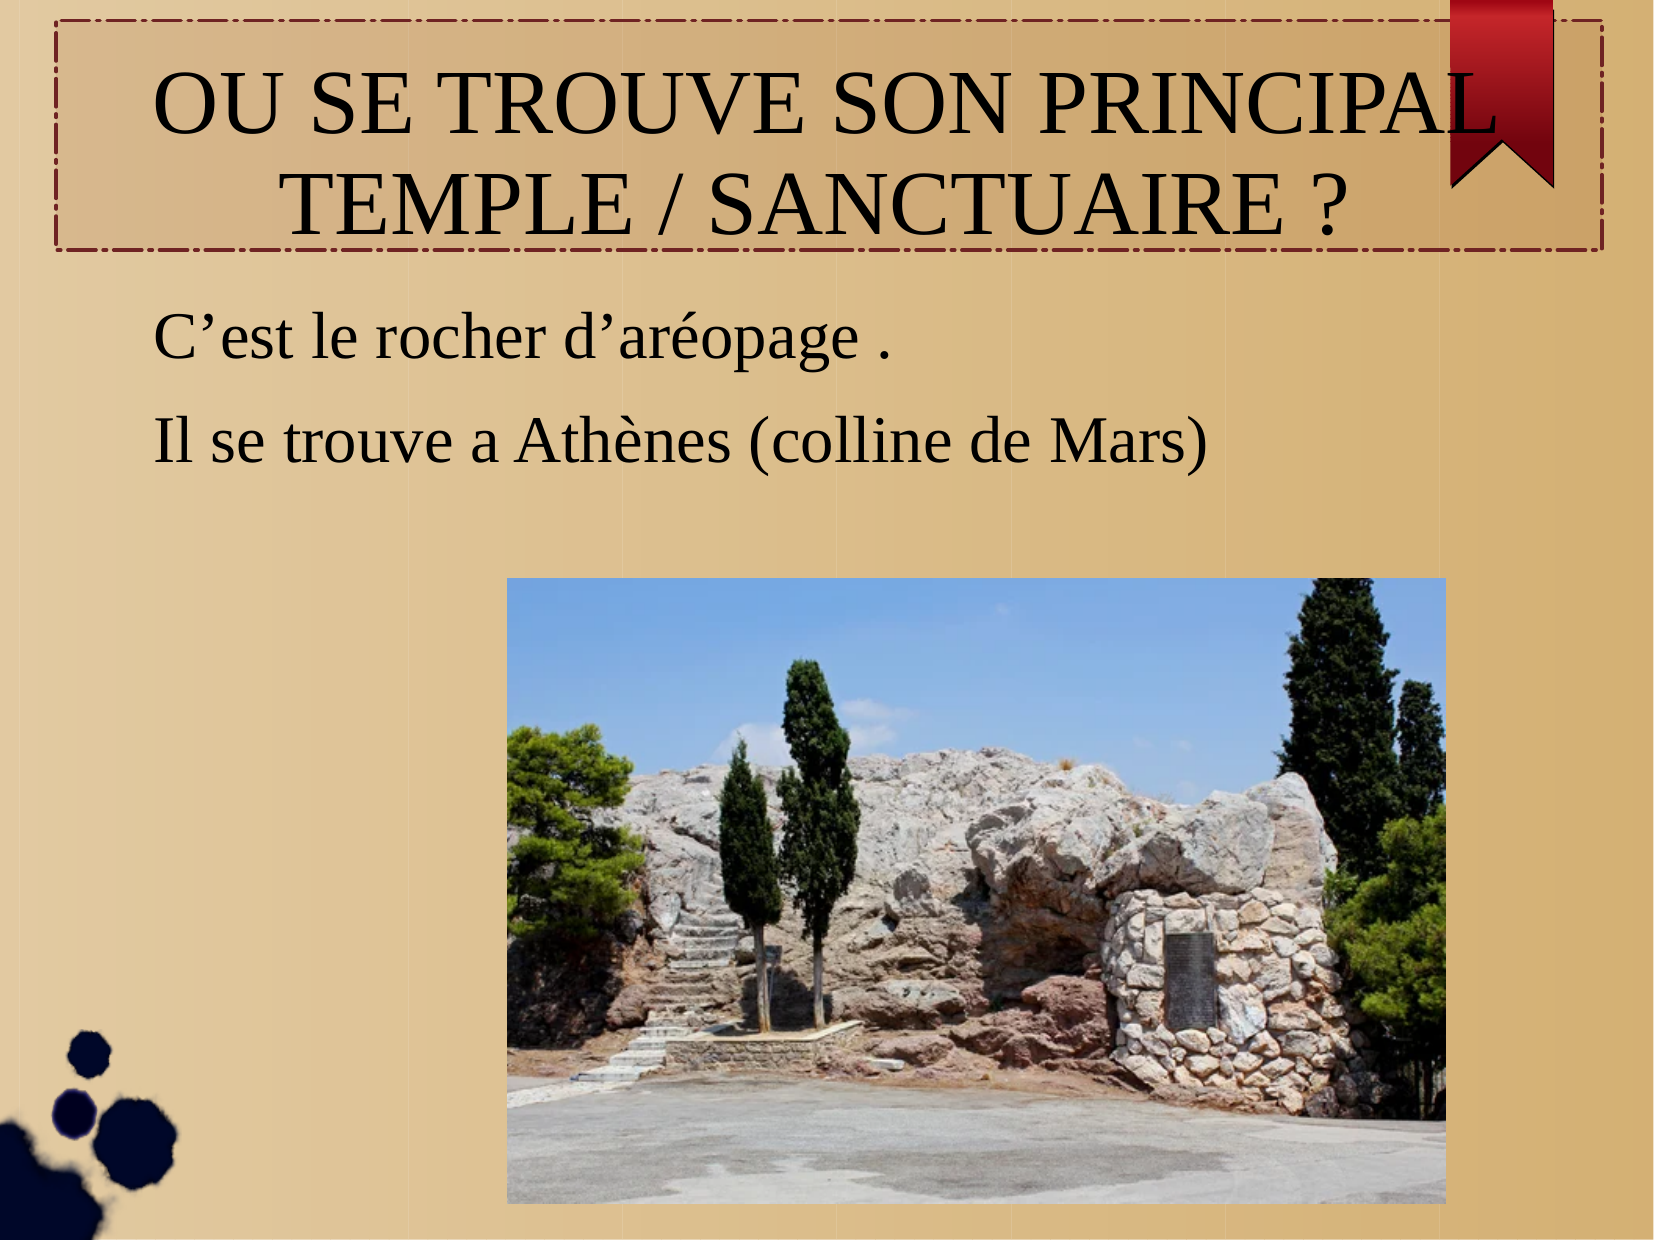

# OU SE TROUVE SON PRINCIPAL TEMPLE / SANCTUAIRE ?
C’est le rocher d’aréopage .
Il se trouve a Athènes (colline de Mars)